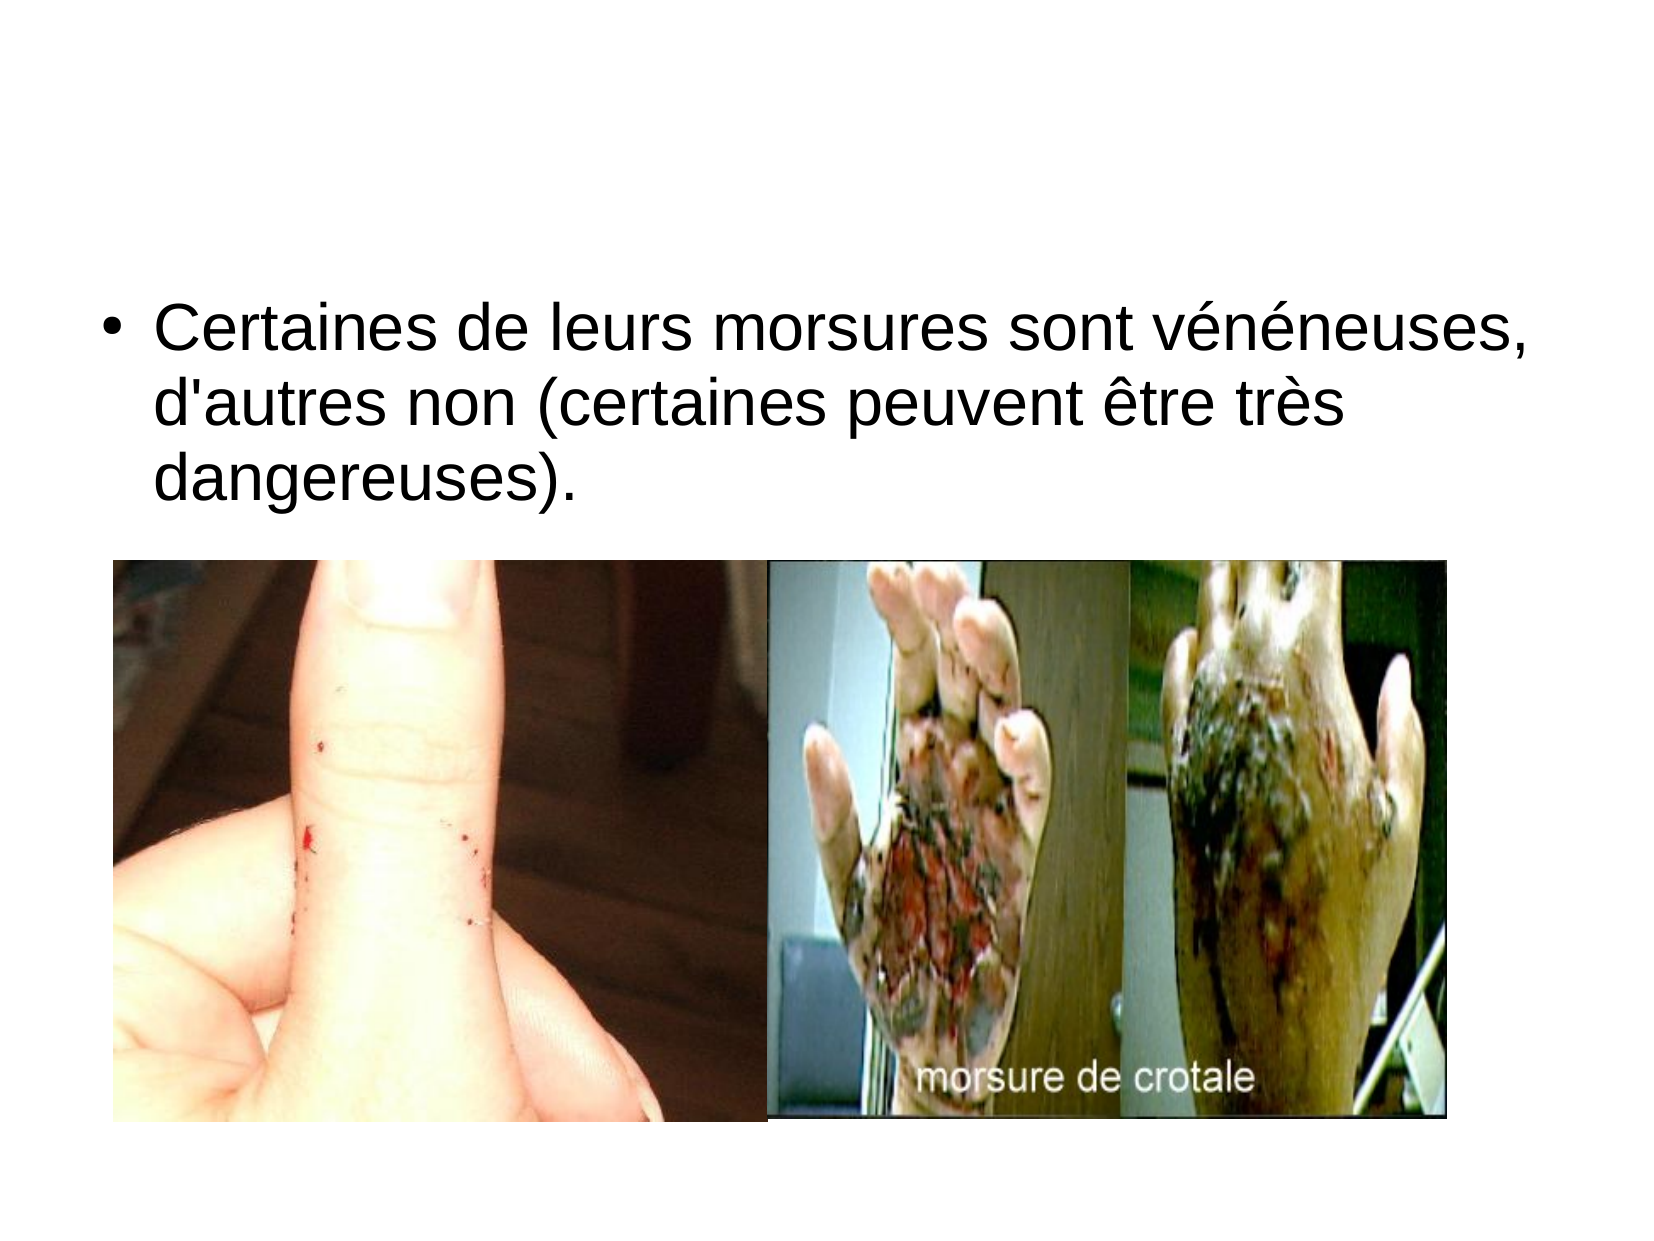

# Certaines de leurs morsures sont vénéneuses, d'autres non (certaines peuvent être très dangereuses).